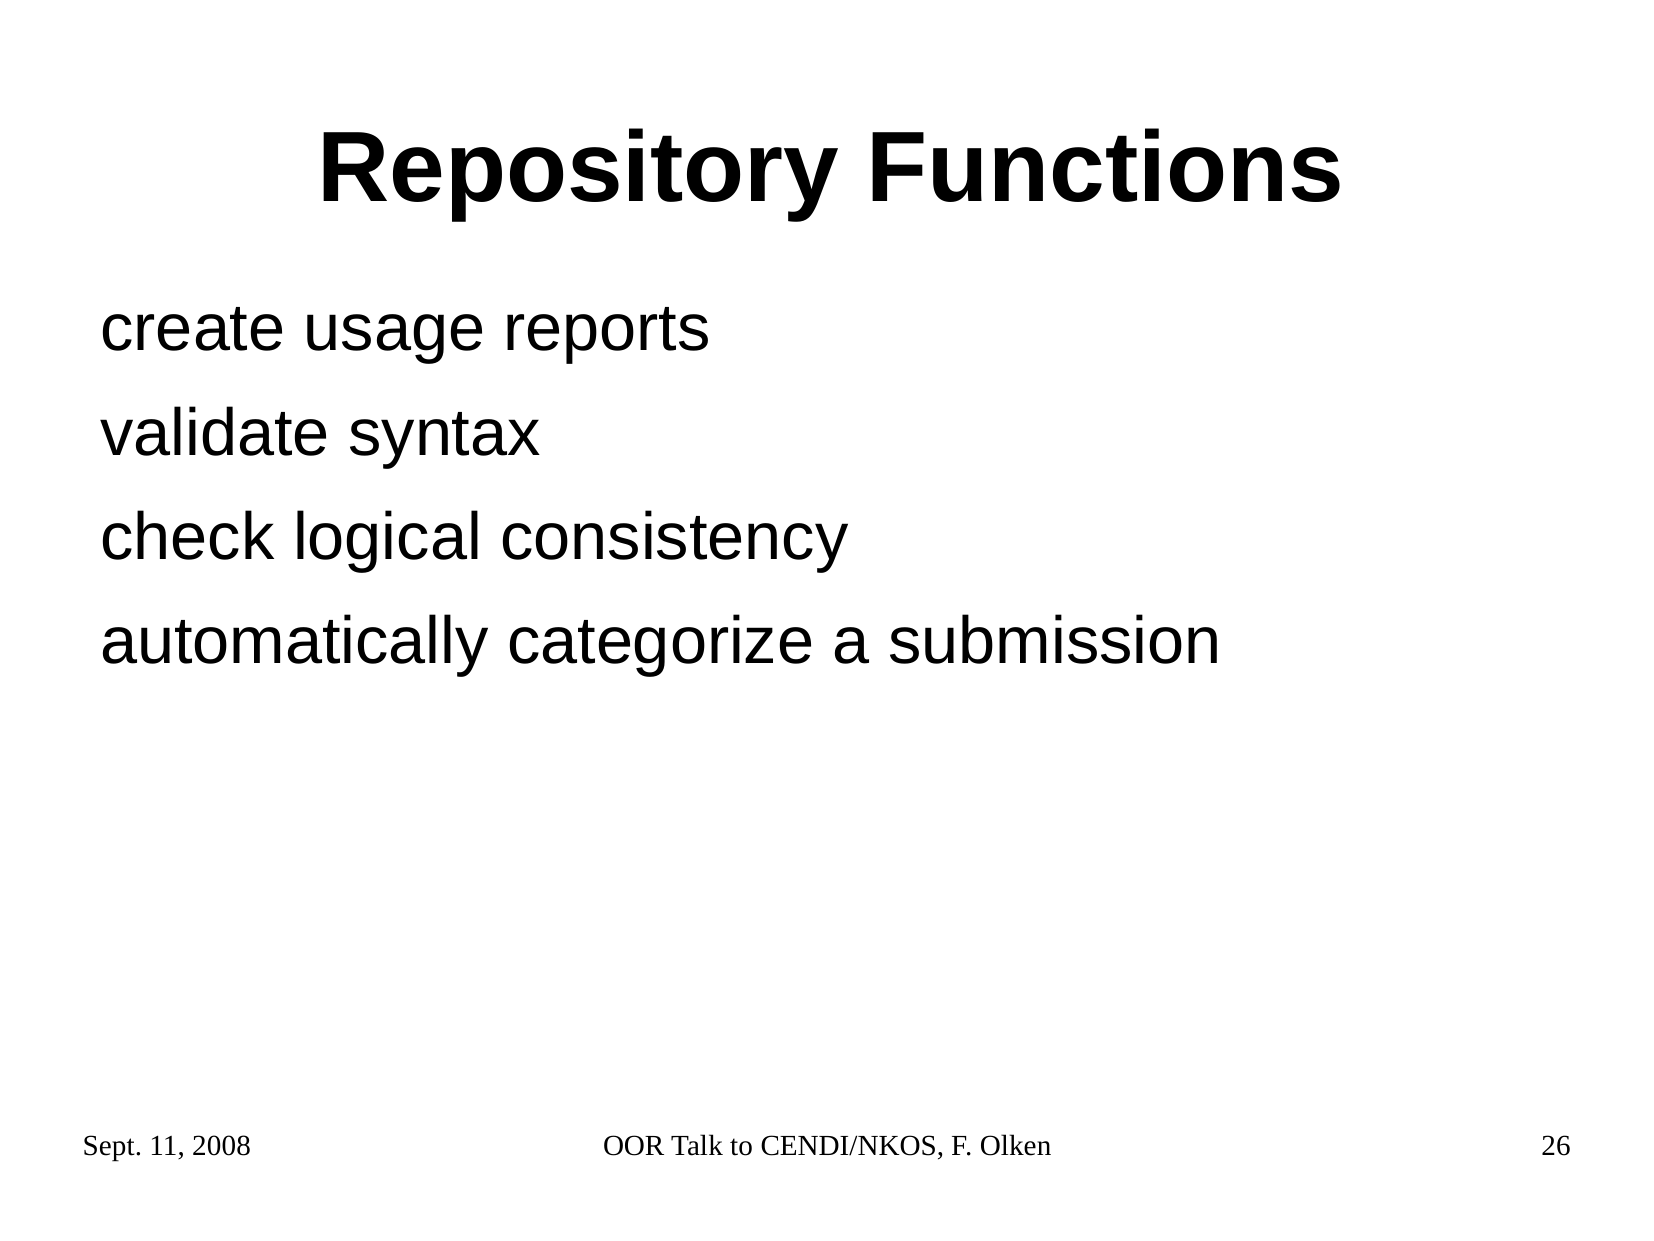

# Repository Functions
create usage reports
validate syntax
check logical consistency
automatically categorize a submission
Sept. 11, 2008
OOR Talk to CENDI/NKOS, F. Olken
26